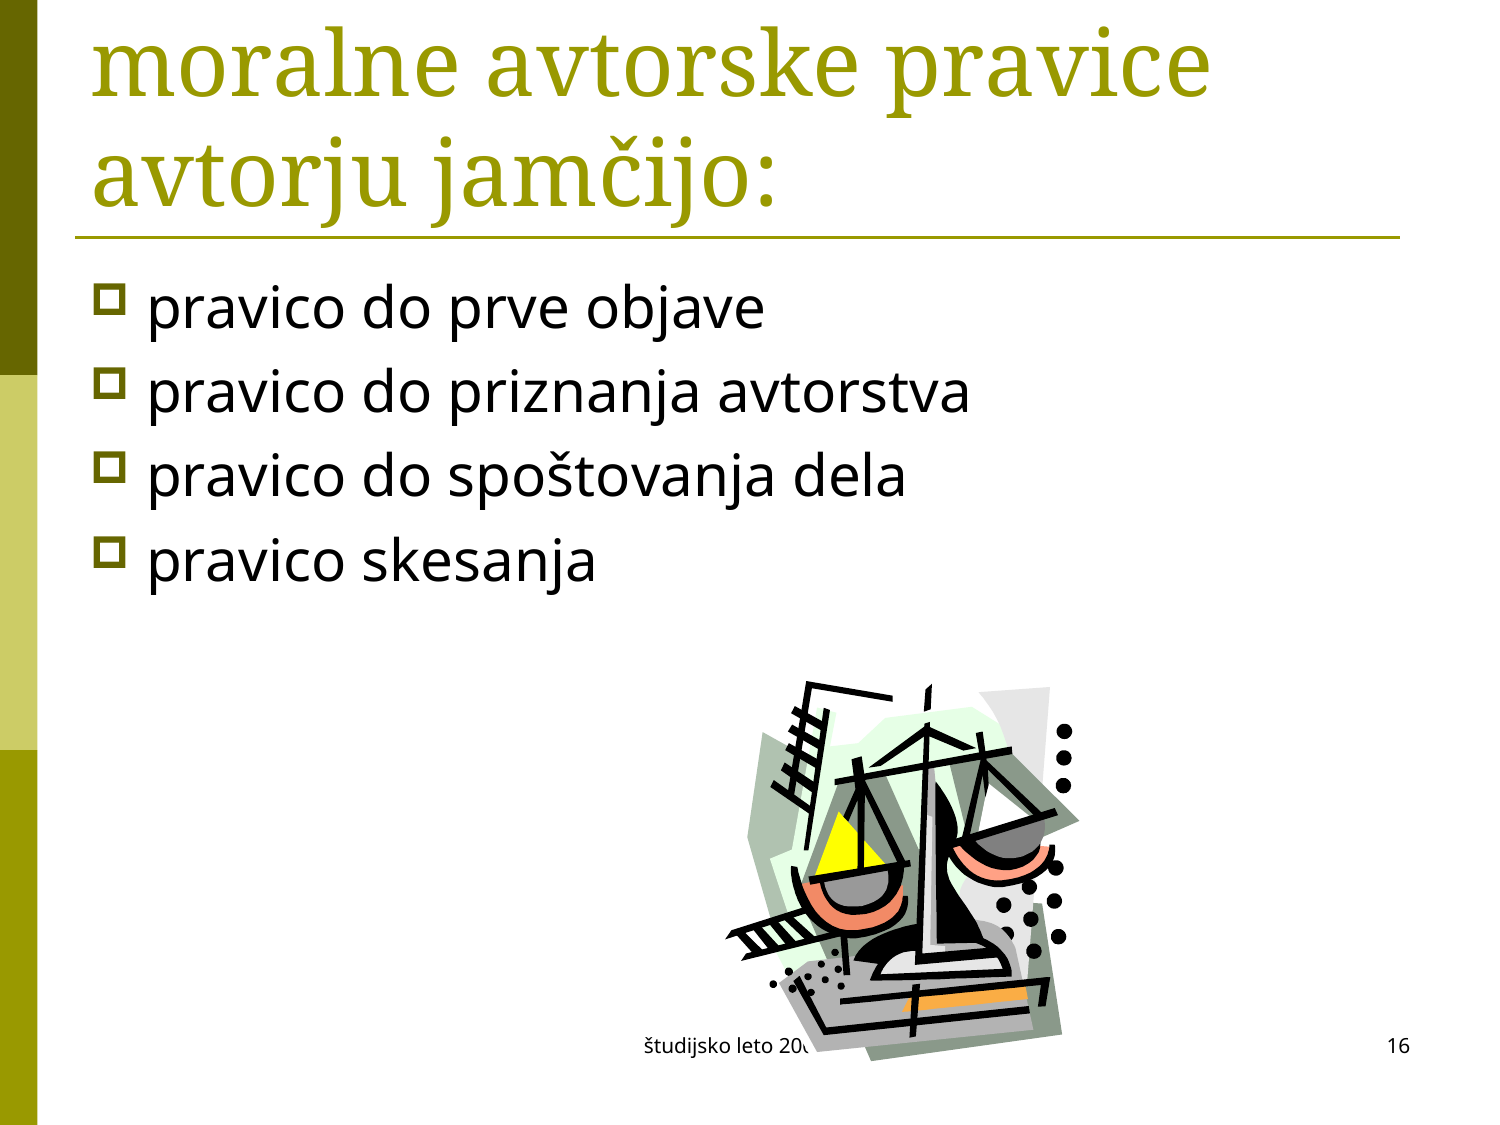

# moralne avtorske pravice avtorju jamčijo:
pravico do prve objave
pravico do priznanja avtorstva
pravico do spoštovanja dela
pravico skesanja
študijsko leto 2003-04